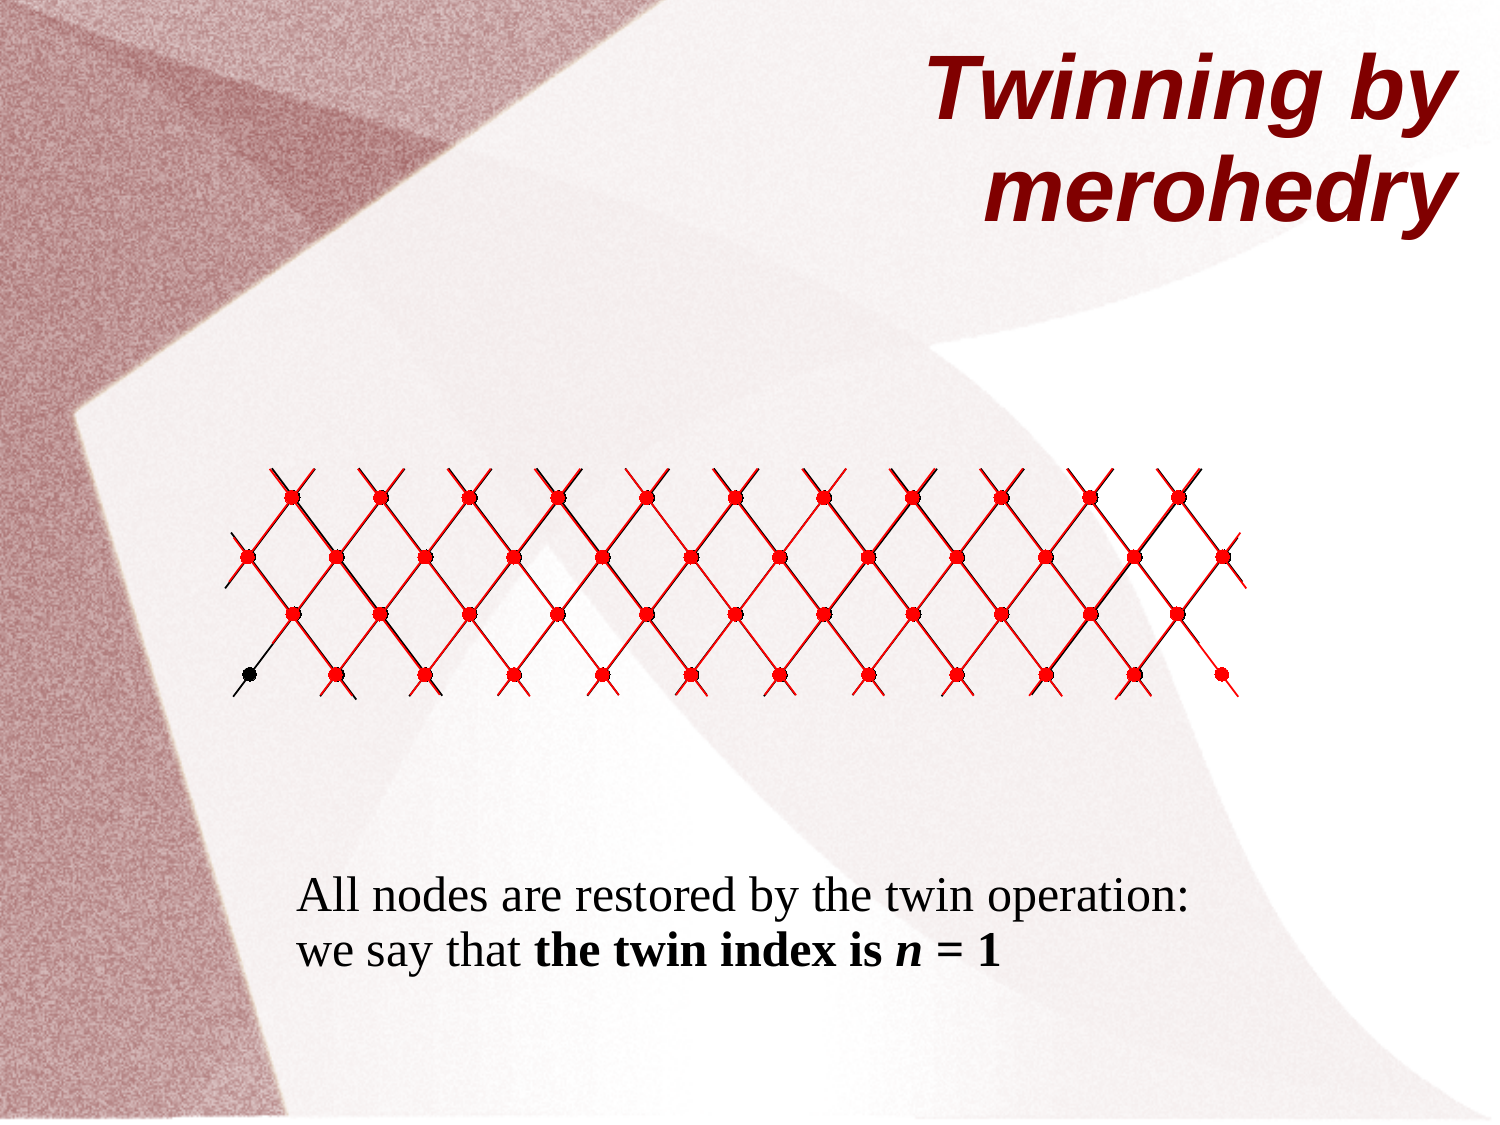

# Twinning by merohedry
All nodes are restored by the twin operation:
we say that the twin index is n = 1